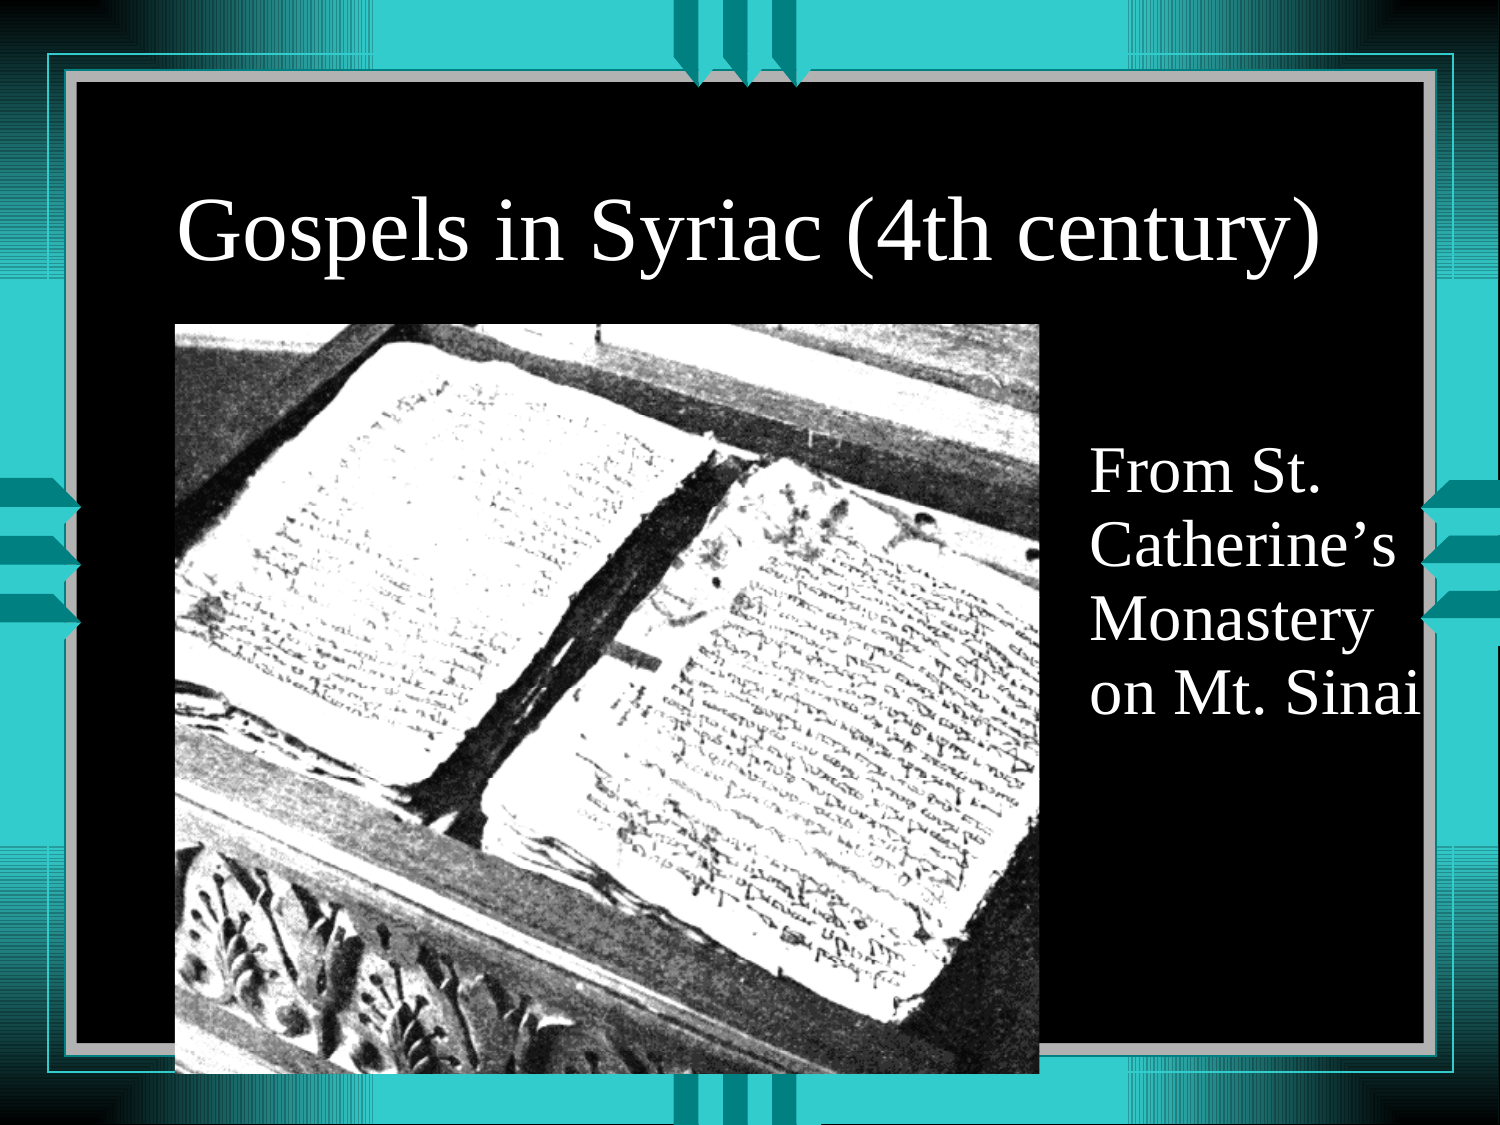

# Gospels in Syriac (4th century)
From St. Catherine’s Monastery on Mt. Sinai